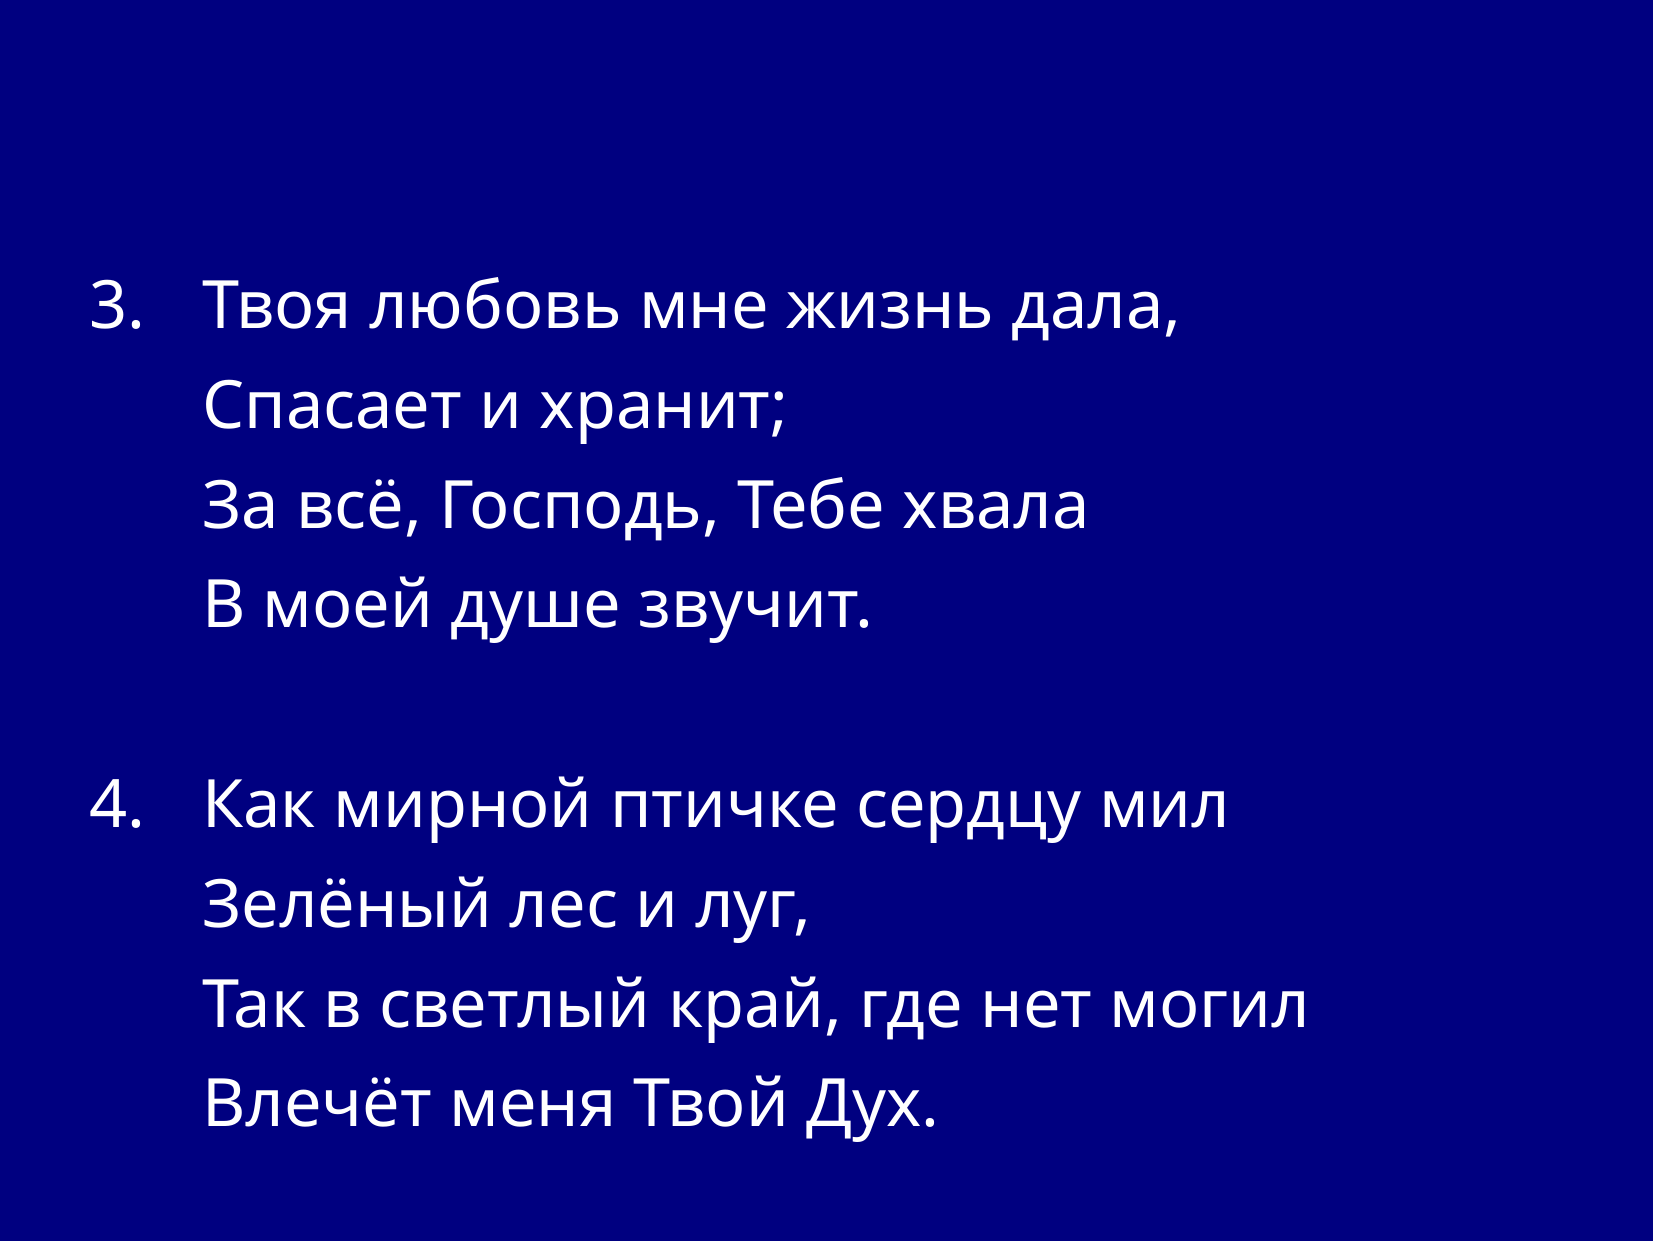

3.	Твоя любовь мне жизнь дала,
	Спасает и хранит;
	За всё, Господь, Тебе хвала
	В моей душе звучит.
4.	Как мирной птичке сердцу мил
	Зелёный лес и луг,
	Так в светлый край, где нет могил
	Влечёт меня Твой Дух.